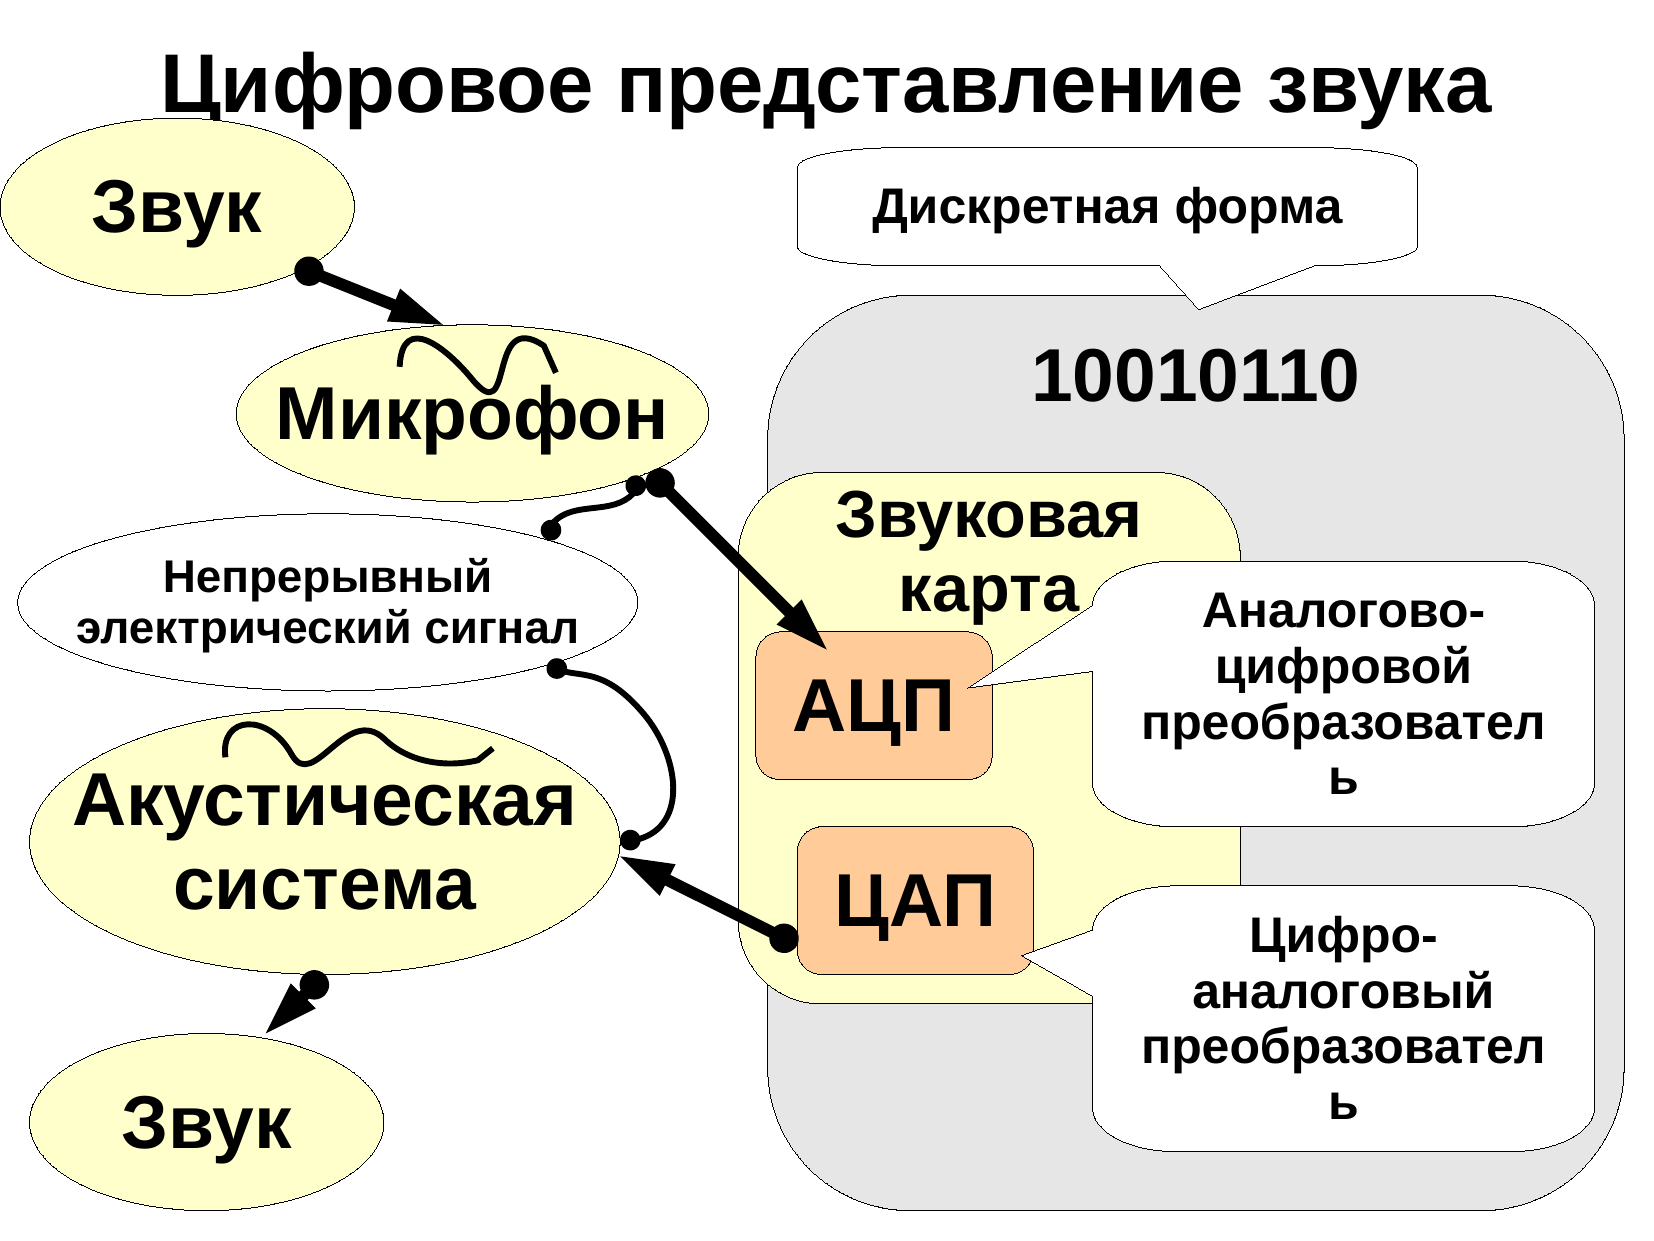

Цифровое представление звука
Звук
Дискретная форма
10010110
Микрофон
Звуковая
карта
Непрерывный
электрический сигнал
Аналогово-
цифровой
преобразователь
АЦП
Акустическая
система
ЦАП
Цифро-
аналоговый
преобразователь
Звук